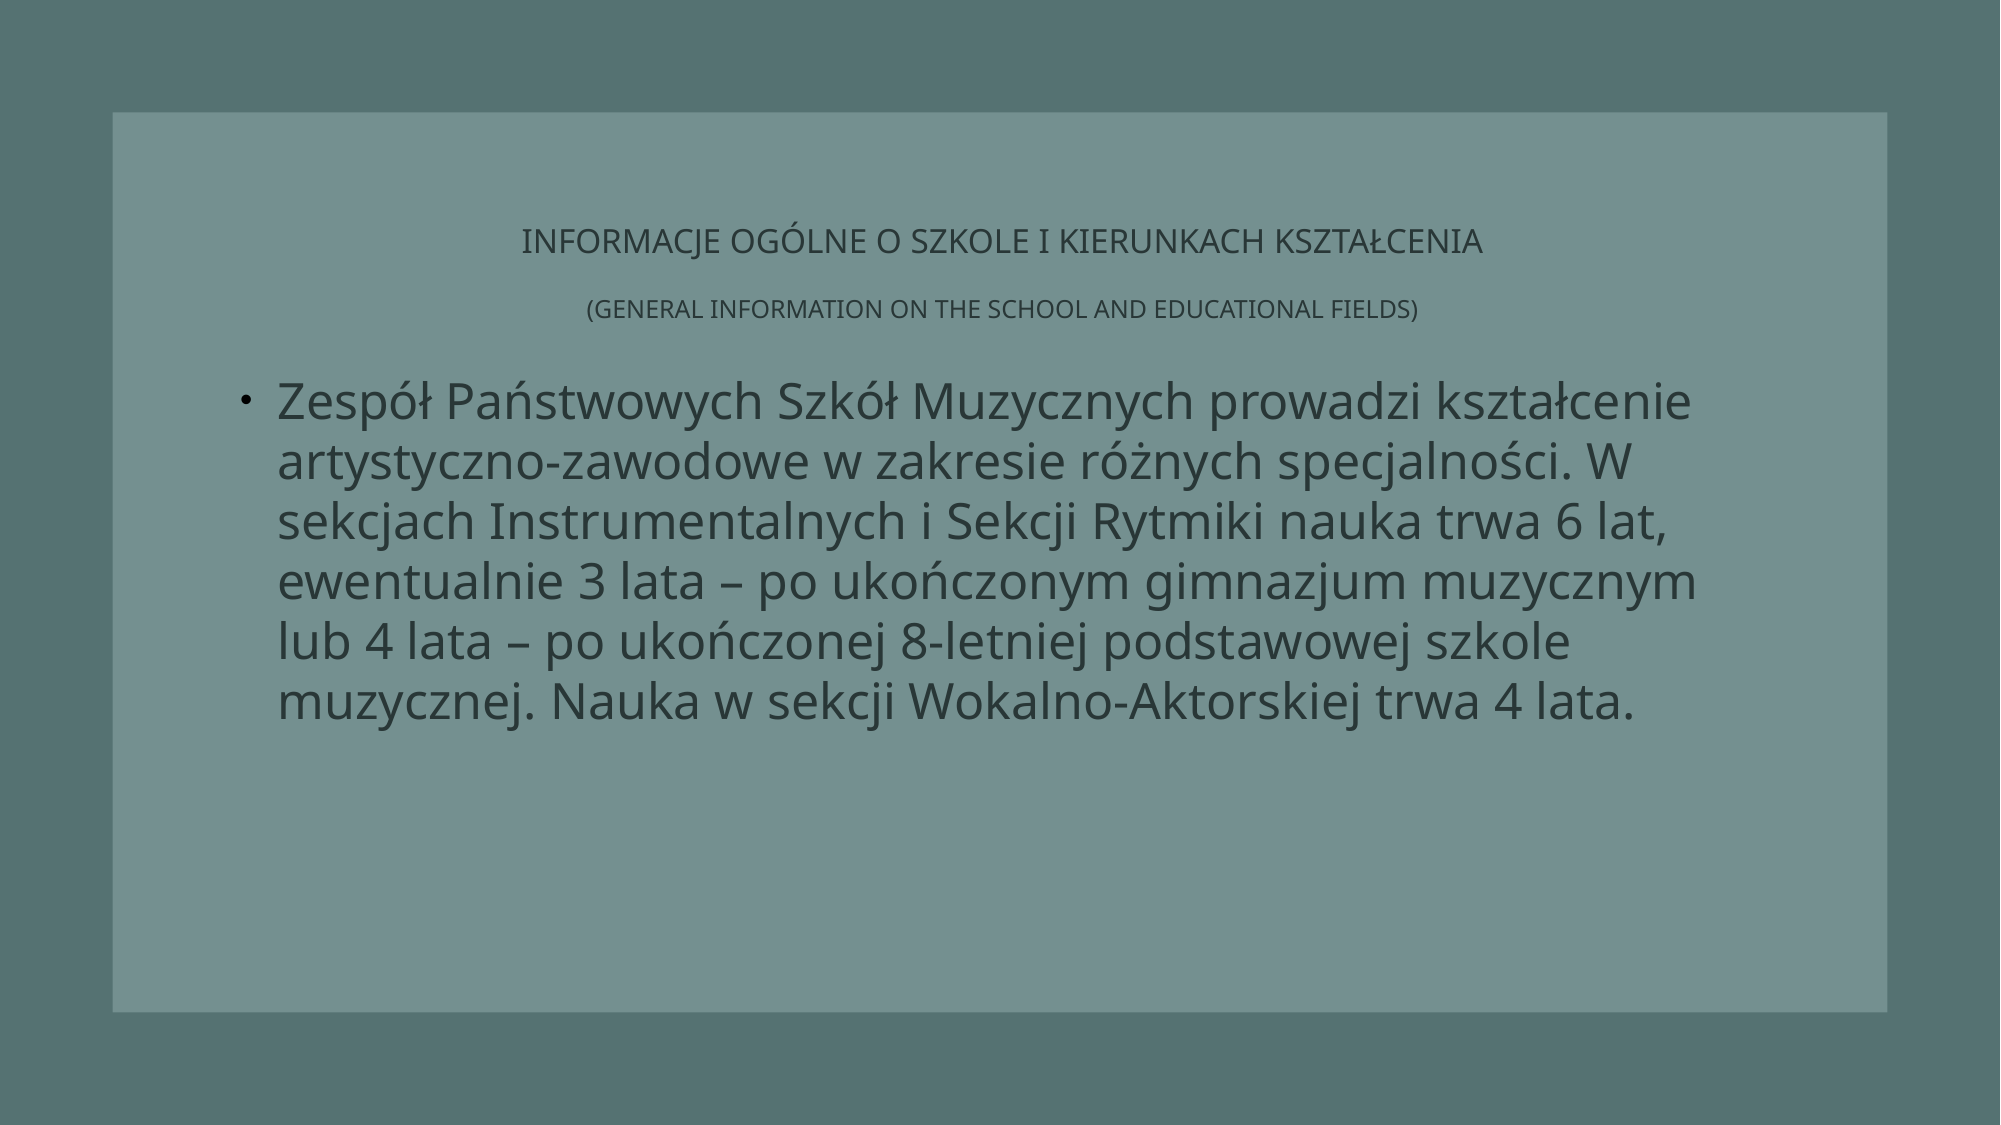

# INFORMACJE OGÓLNE O SZKOLE I KIERUNKACH KSZTAŁCENIA (GENERAL INFORMATION ON THE SCHOOL AND EDUCATIONAL FIELDS)
Zespół Państwowych Szkół Muzycznych prowadzi kształcenie artystyczno-zawodowe w zakresie różnych specjalności. W sekcjach Instrumentalnych i Sekcji Rytmiki nauka trwa 6 lat, ewentualnie 3 lata – po ukończonym gimnazjum muzycznym lub 4 lata – po ukończonej 8-letniej podstawowej szkole muzycznej. Nauka w sekcji Wokalno-Aktorskiej trwa 4 lata.